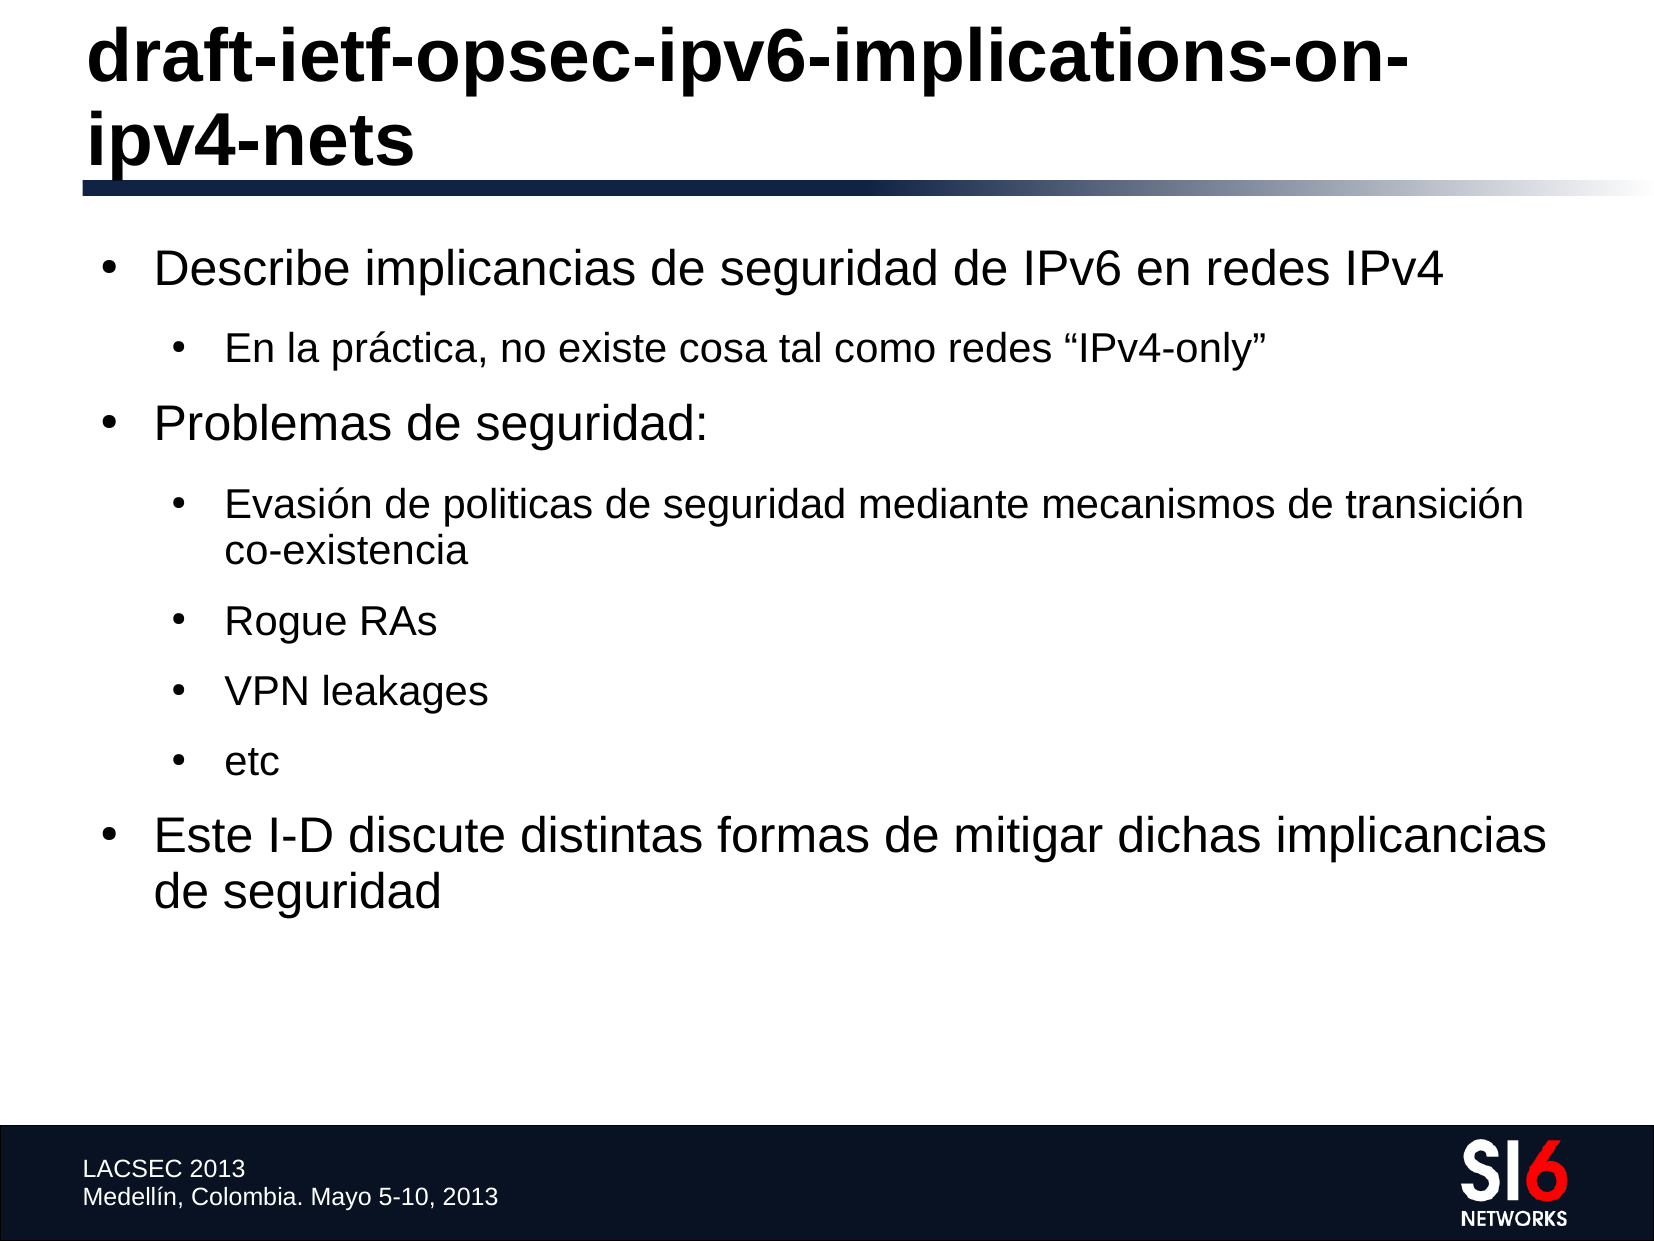

# draft-ietf-opsec-ipv6-implications-on-ipv4-nets
Describe implicancias de seguridad de IPv6 en redes IPv4
En la práctica, no existe cosa tal como redes “IPv4-only”
Problemas de seguridad:
Evasión de politicas de seguridad mediante mecanismos de transición co-existencia
Rogue RAs
VPN leakages
etc
Este I-D discute distintas formas de mitigar dichas implicancias de seguridad